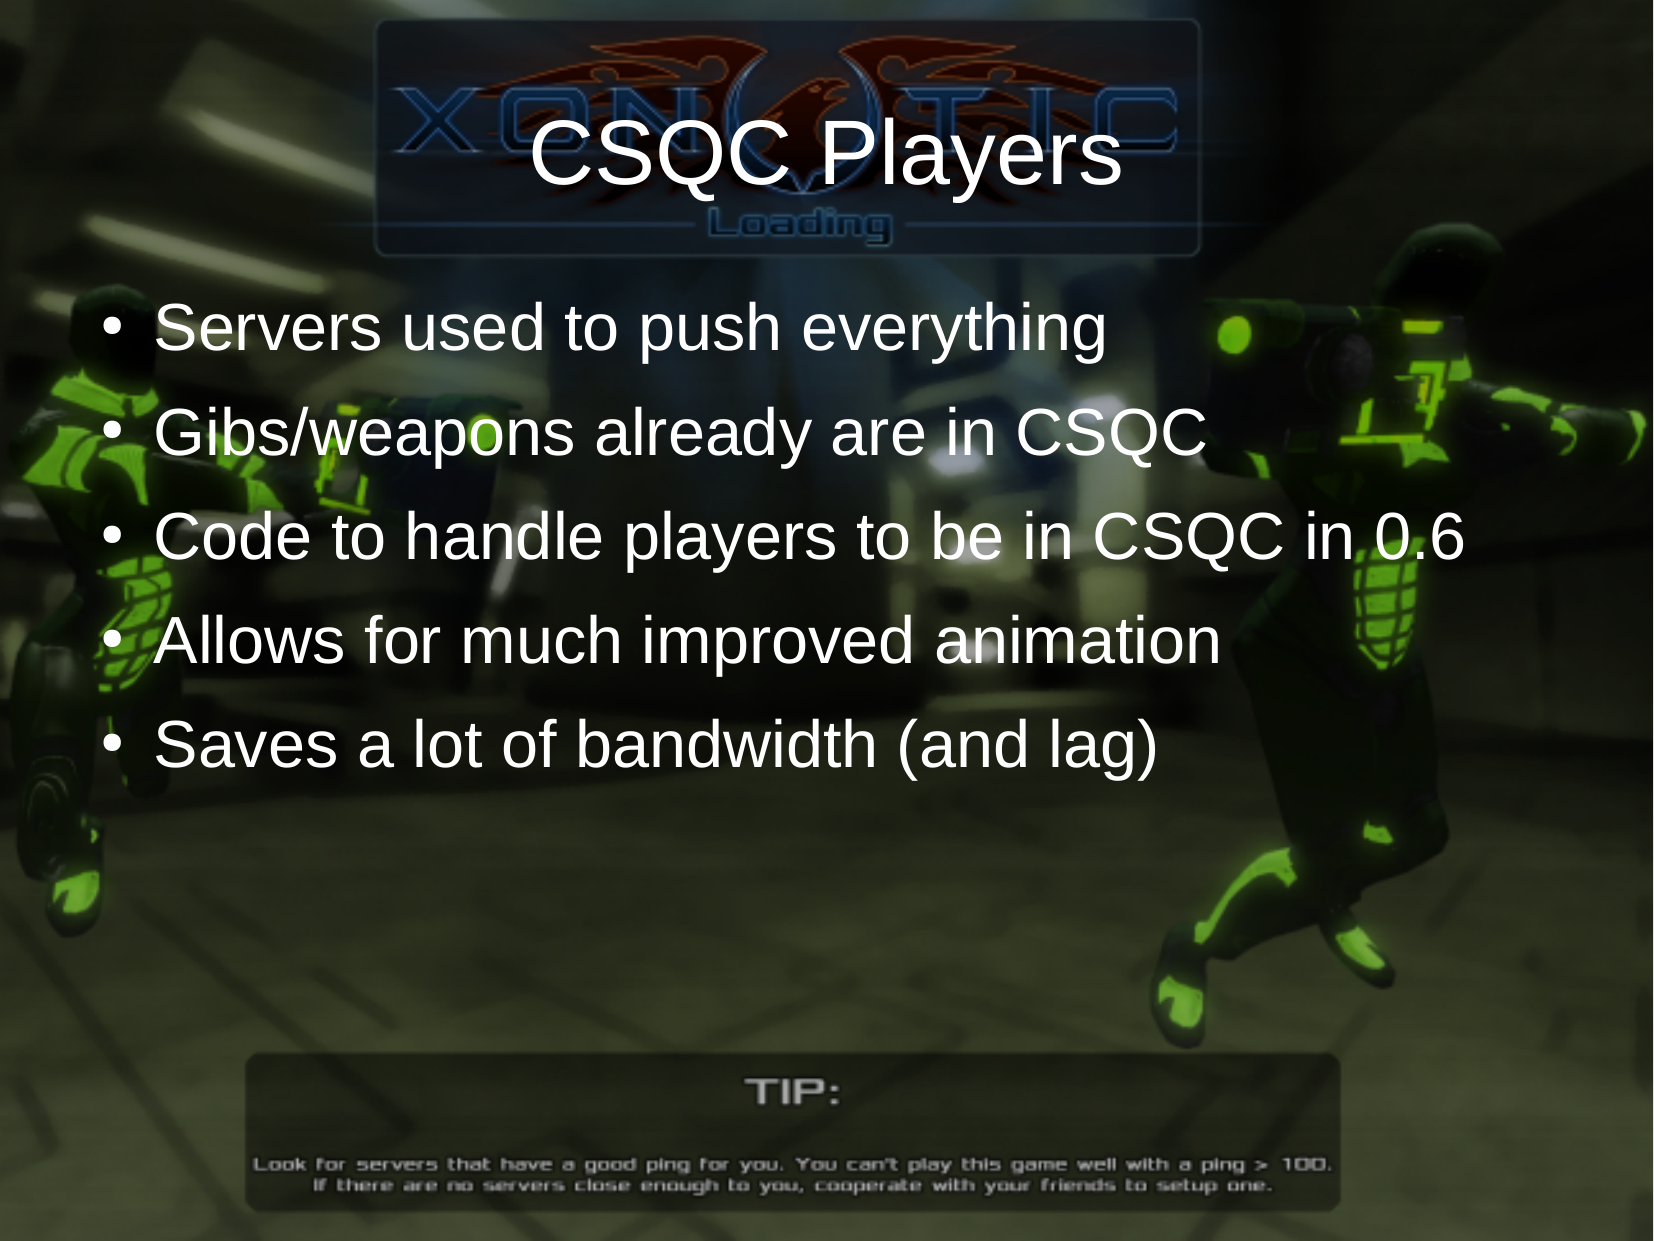

# CSQC Players
Servers used to push everything
Gibs/weapons already are in CSQC
Code to handle players to be in CSQC in 0.6
Allows for much improved animation
Saves a lot of bandwidth (and lag)